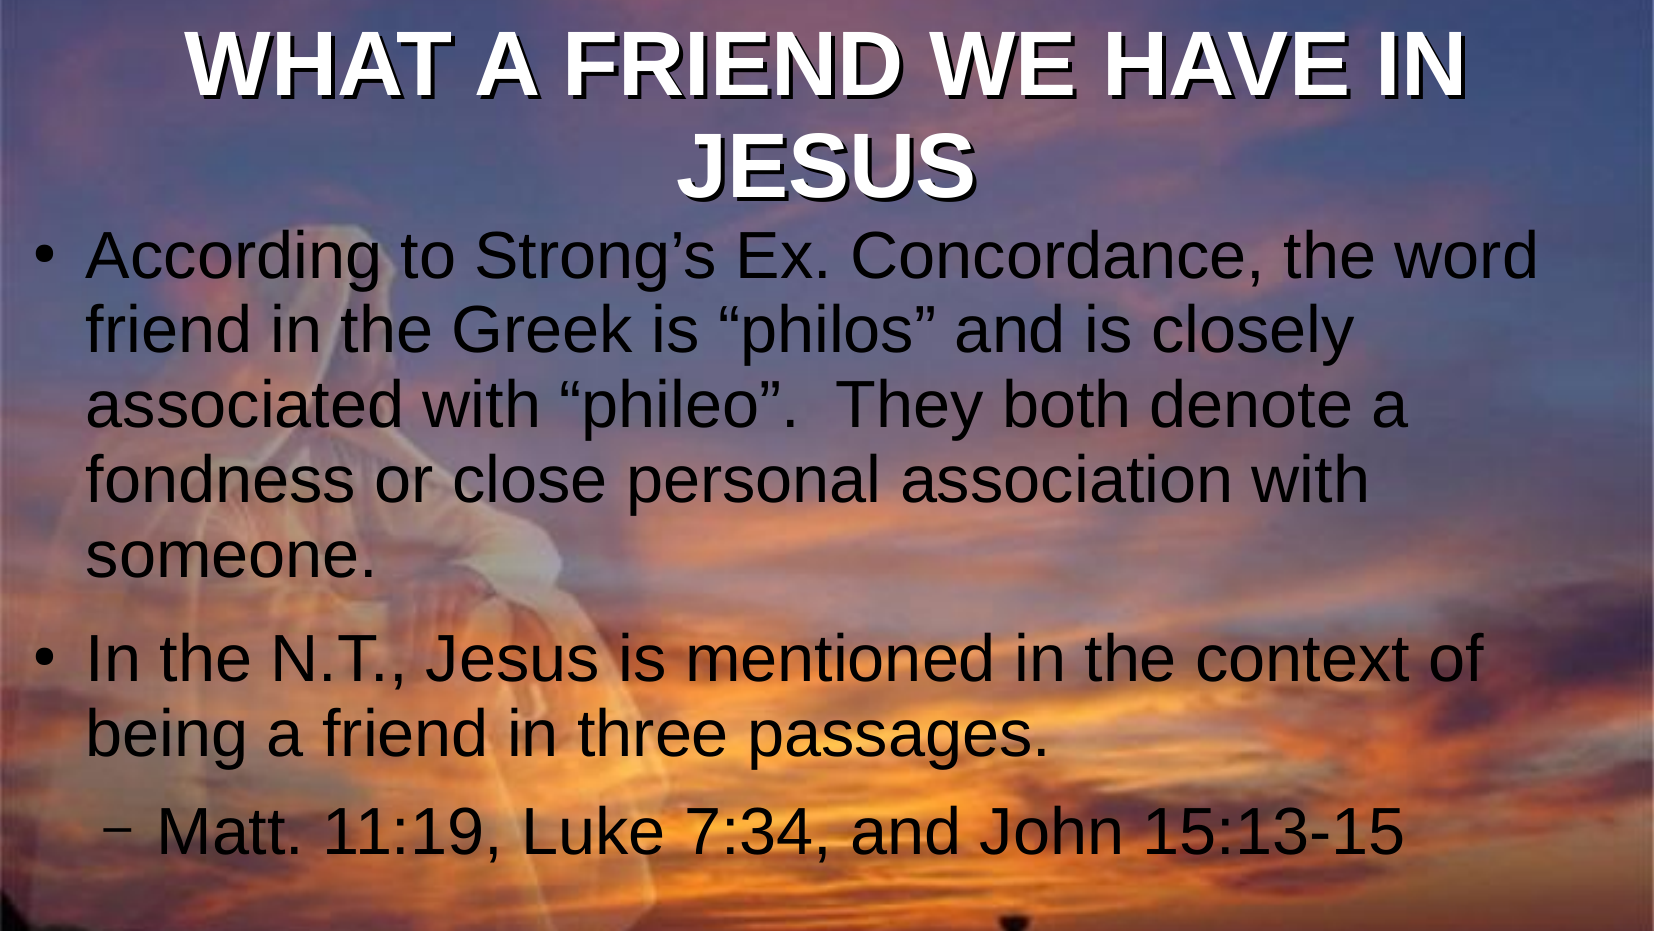

# WHAT A FRIEND WE HAVE IN JESUS
According to Strong’s Ex. Concordance, the word friend in the Greek is “philos” and is closely associated with “phileo”. They both denote a fondness or close personal association with someone.
In the N.T., Jesus is mentioned in the context of being a friend in three passages.
Matt. 11:19, Luke 7:34, and John 15:13-15